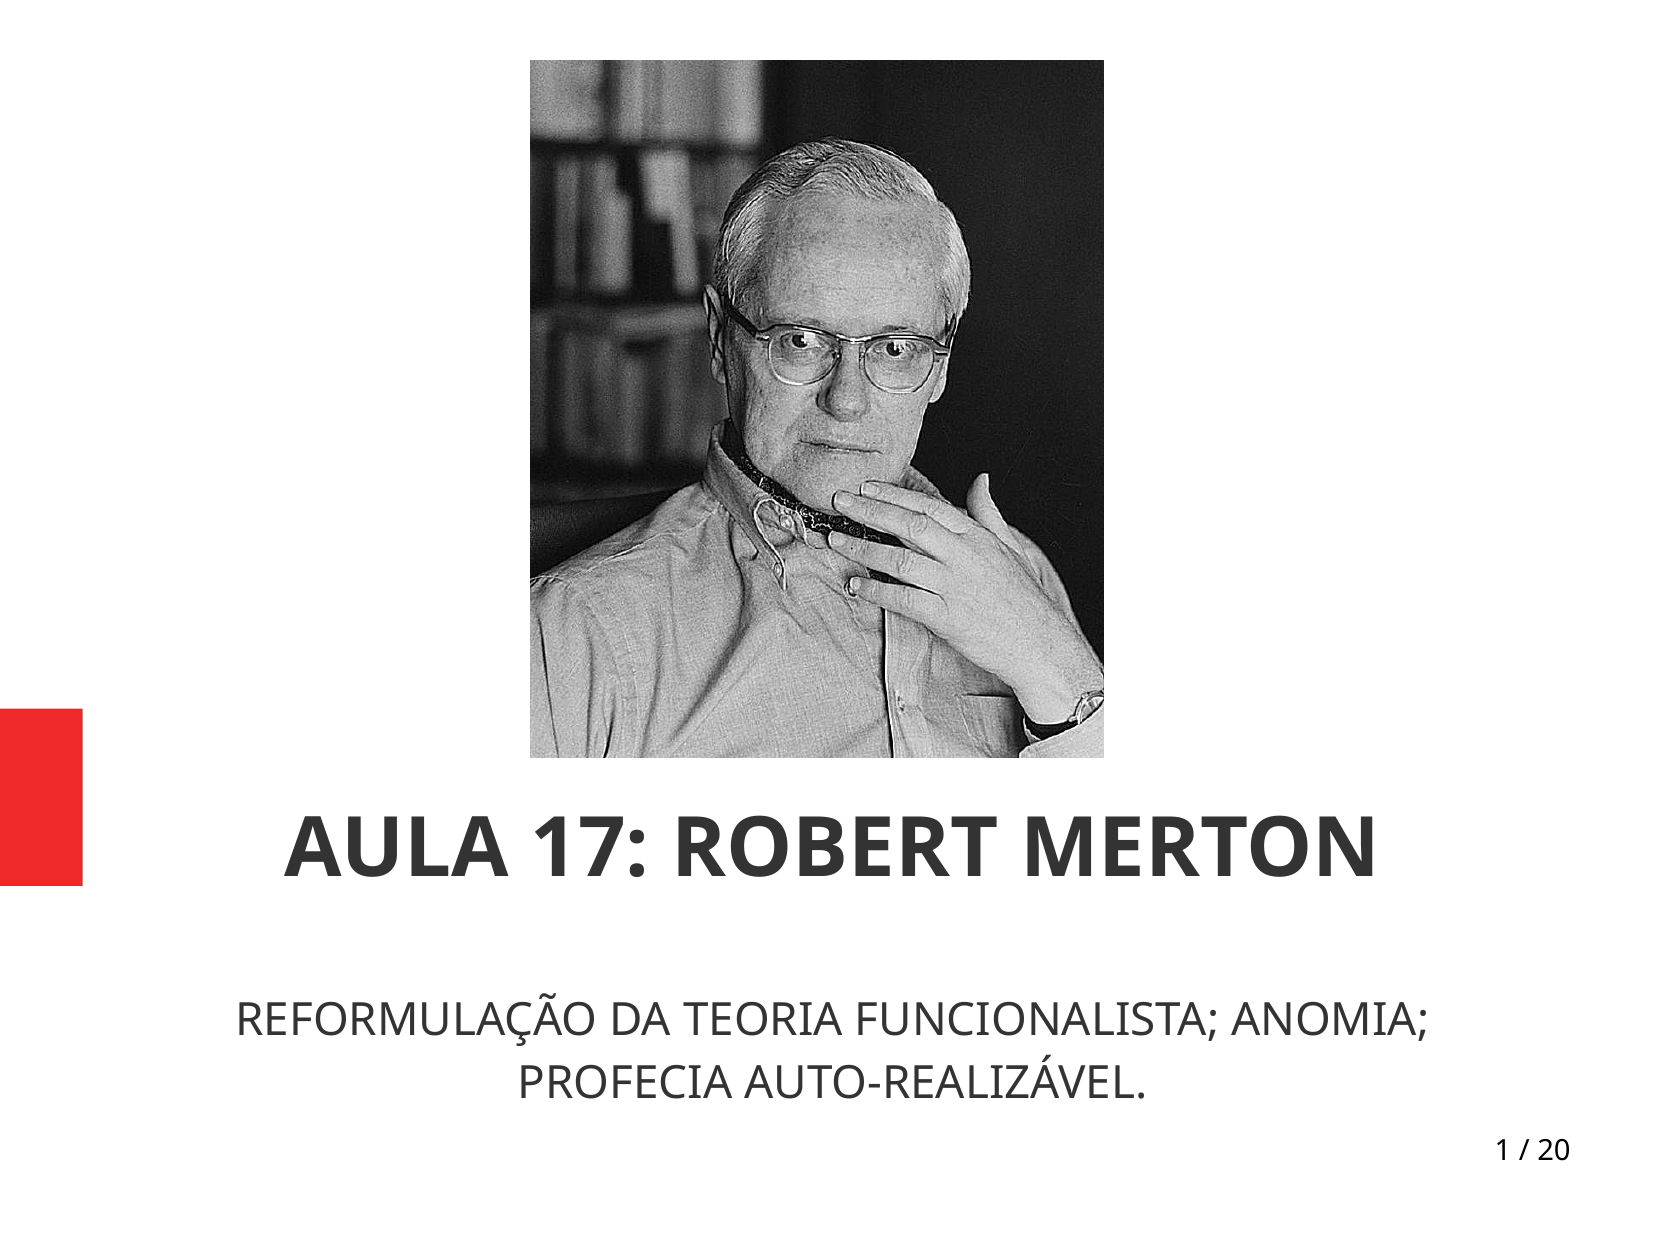

# AULA 17: ROBERT MERTON
REFORMULAÇÃO DA TEORIA FUNCIONALISTA; ANOMIA; PROFECIA AUTO-REALIZÁVEL.
1